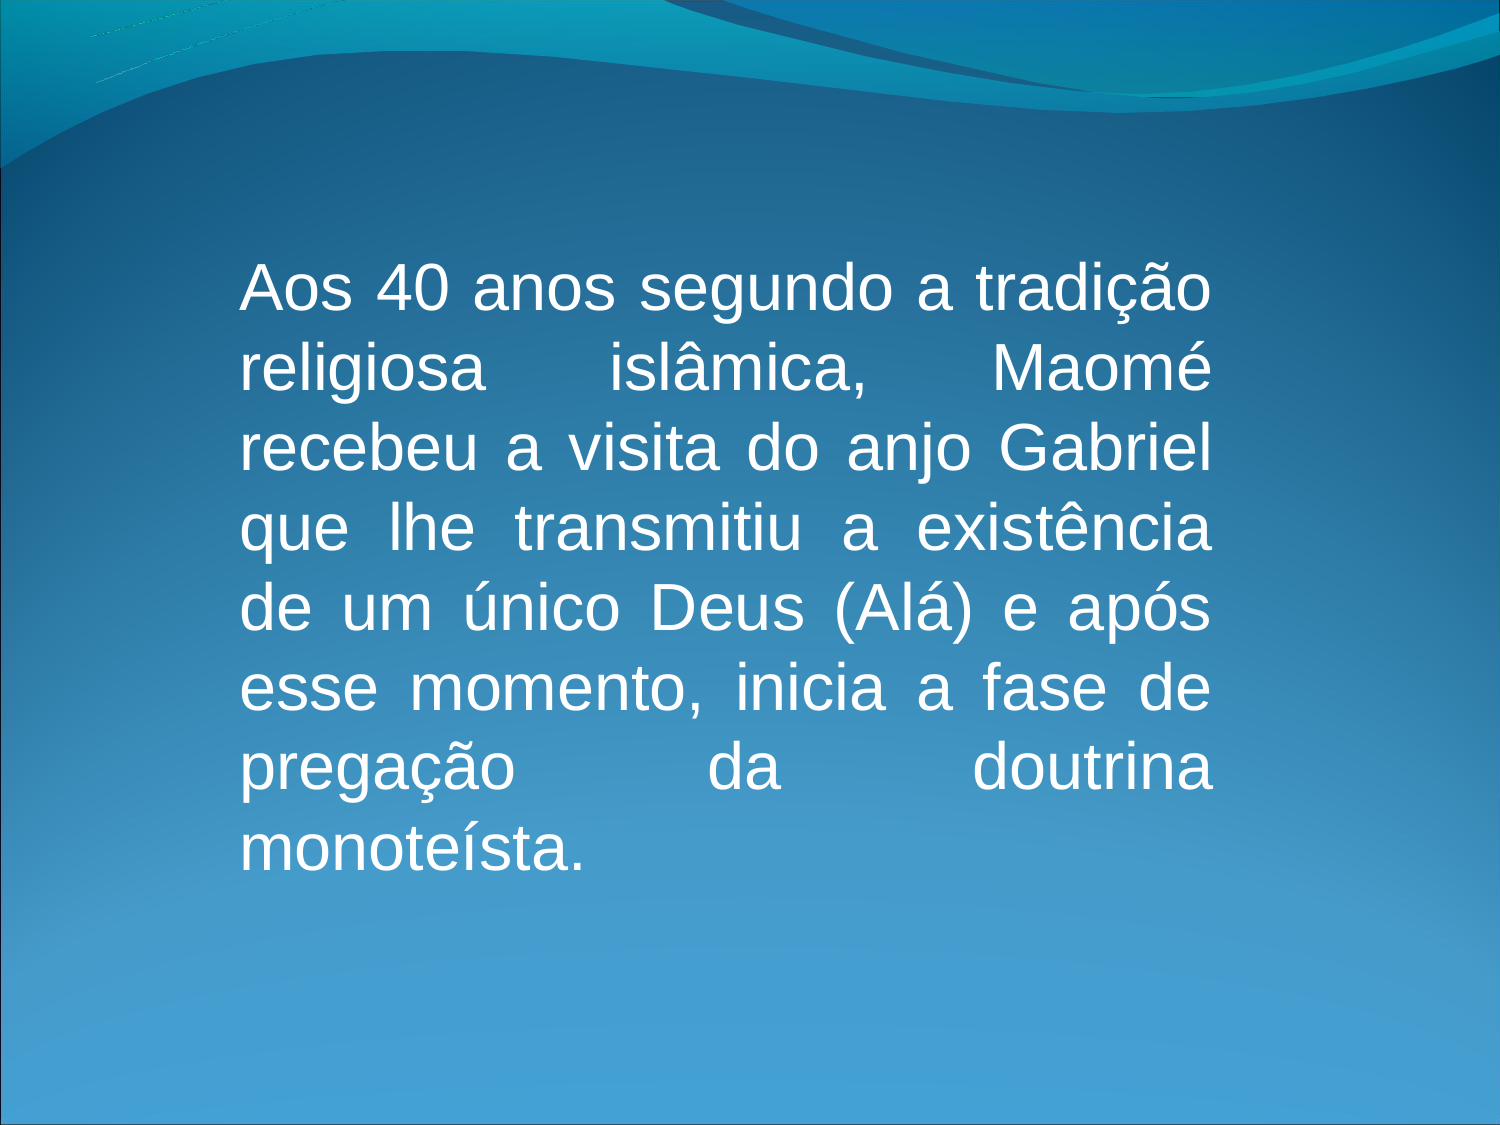

Aos 40 anos segundo a tradição religiosa islâmica, Maomé recebeu a visita do anjo Gabriel que lhe transmitiu a existência de um único Deus (Alá) e após esse momento, inicia a fase de pregação da doutrina monoteísta.